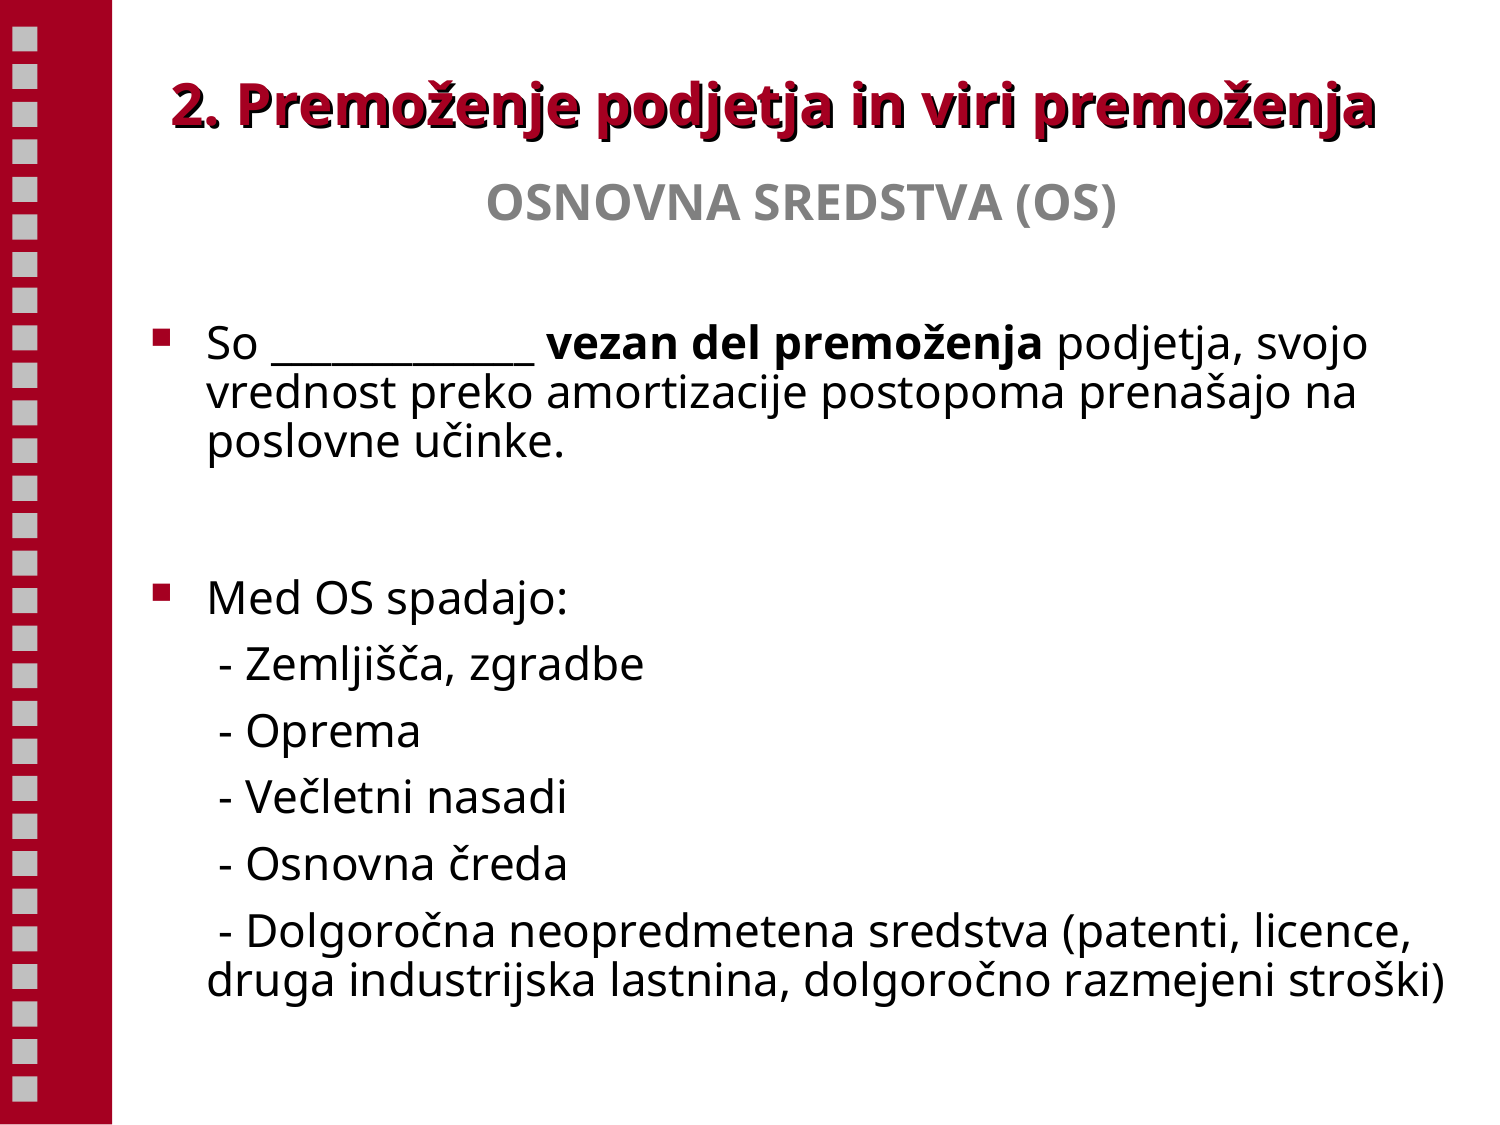

2. Premoženje podjetja in viri premoženja
# OSNOVNA SREDSTVA (OS)
So _____________ vezan del premoženja podjetja, svojo vrednost preko amortizacije postopoma prenašajo na poslovne učinke.
Med OS spadajo:
	 - Zemljišča, zgradbe
	 - Oprema
	 - Večletni nasadi
	 - Osnovna čreda
	 - Dolgoročna neopredmetena sredstva (patenti, licence, druga industrijska lastnina, dolgoročno razmejeni stroški)